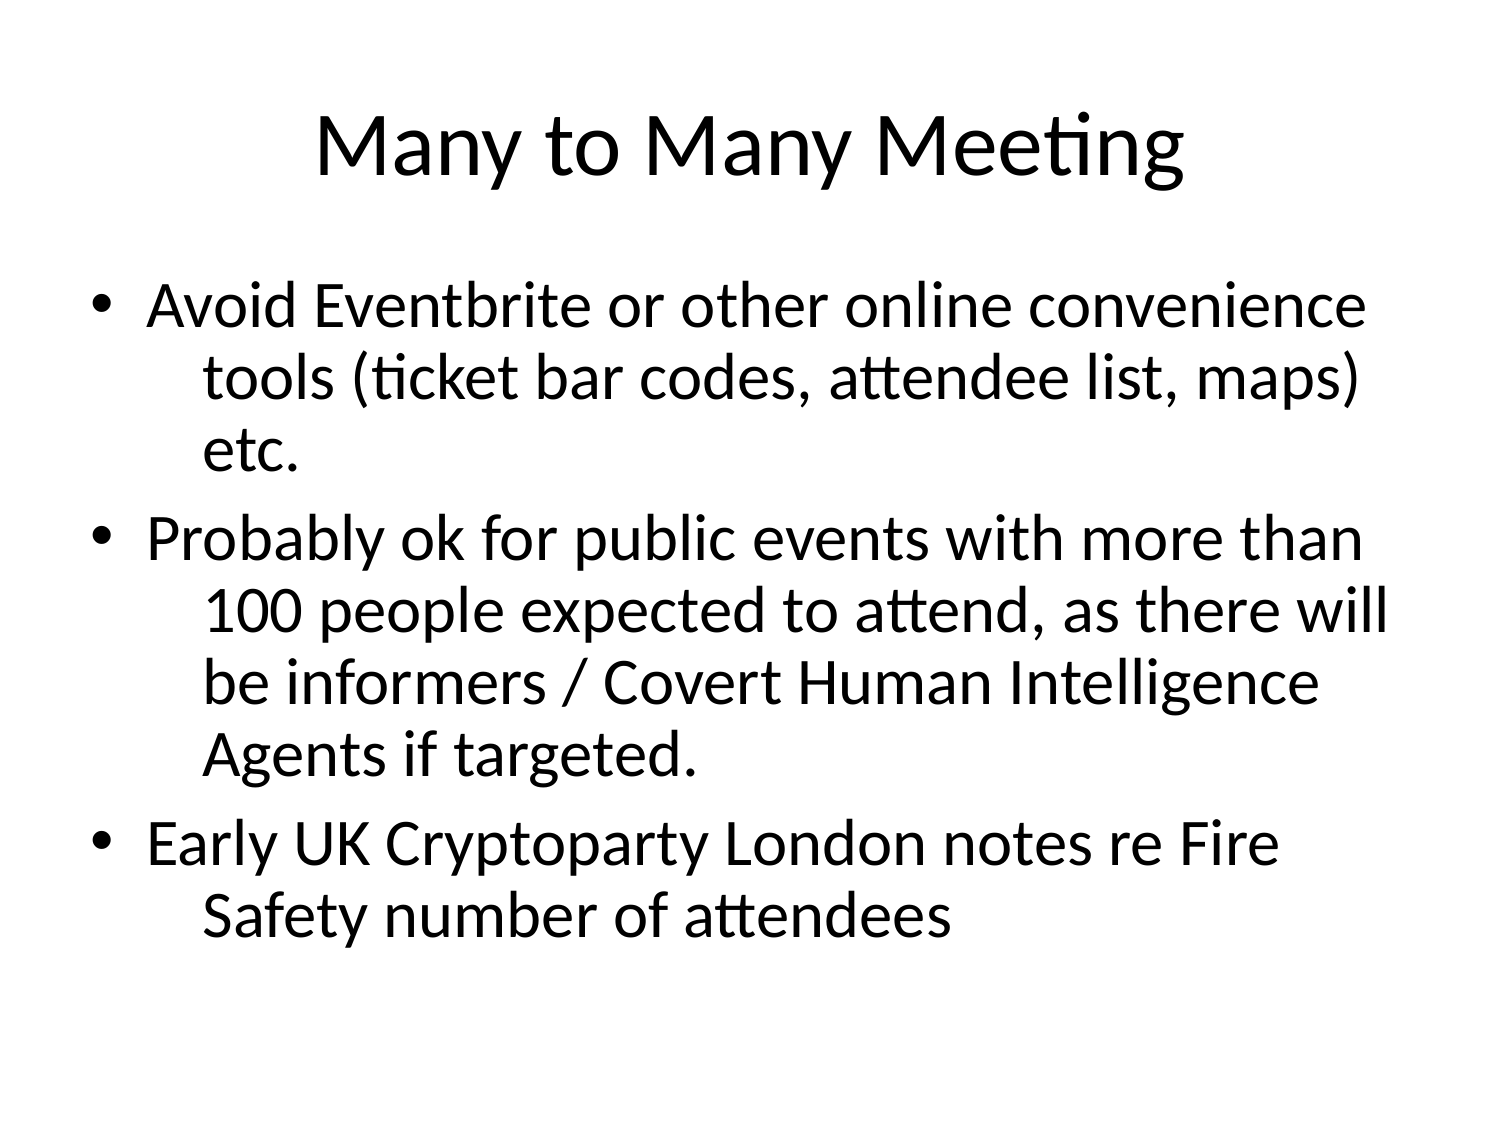

# Many to Many Meeting
Avoid Eventbrite or other online convenience tools (ticket bar codes, attendee list, maps) etc.
Probably ok for public events with more than 100 people expected to attend, as there will be informers / Covert Human Intelligence Agents if targeted.
Early UK Cryptoparty London notes re Fire Safety number of attendees